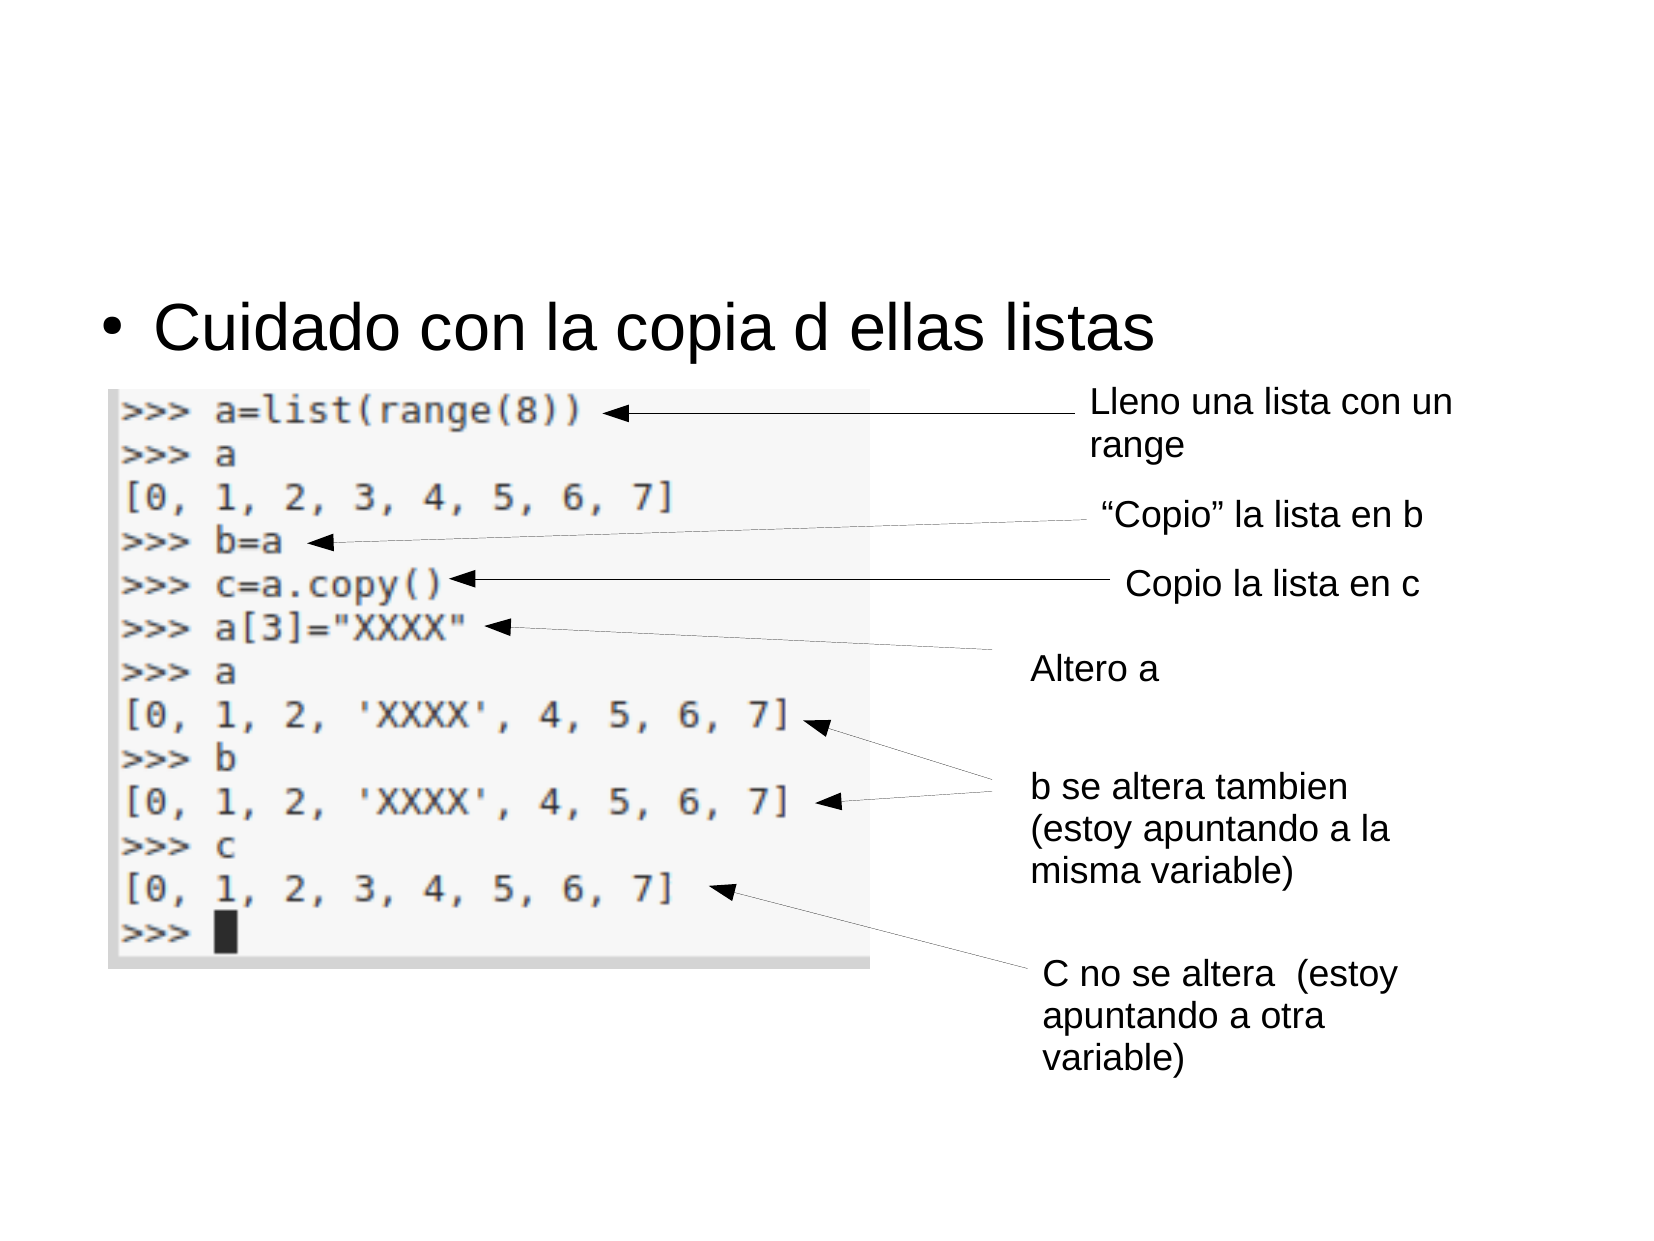

#
Cuidado con la copia d ellas listas
Lleno una lista con un range
“Copio” la lista en b
Copio la lista en c
Altero a
b se altera tambien (estoy apuntando a la misma variable)
C no se altera (estoy apuntando a otra variable)